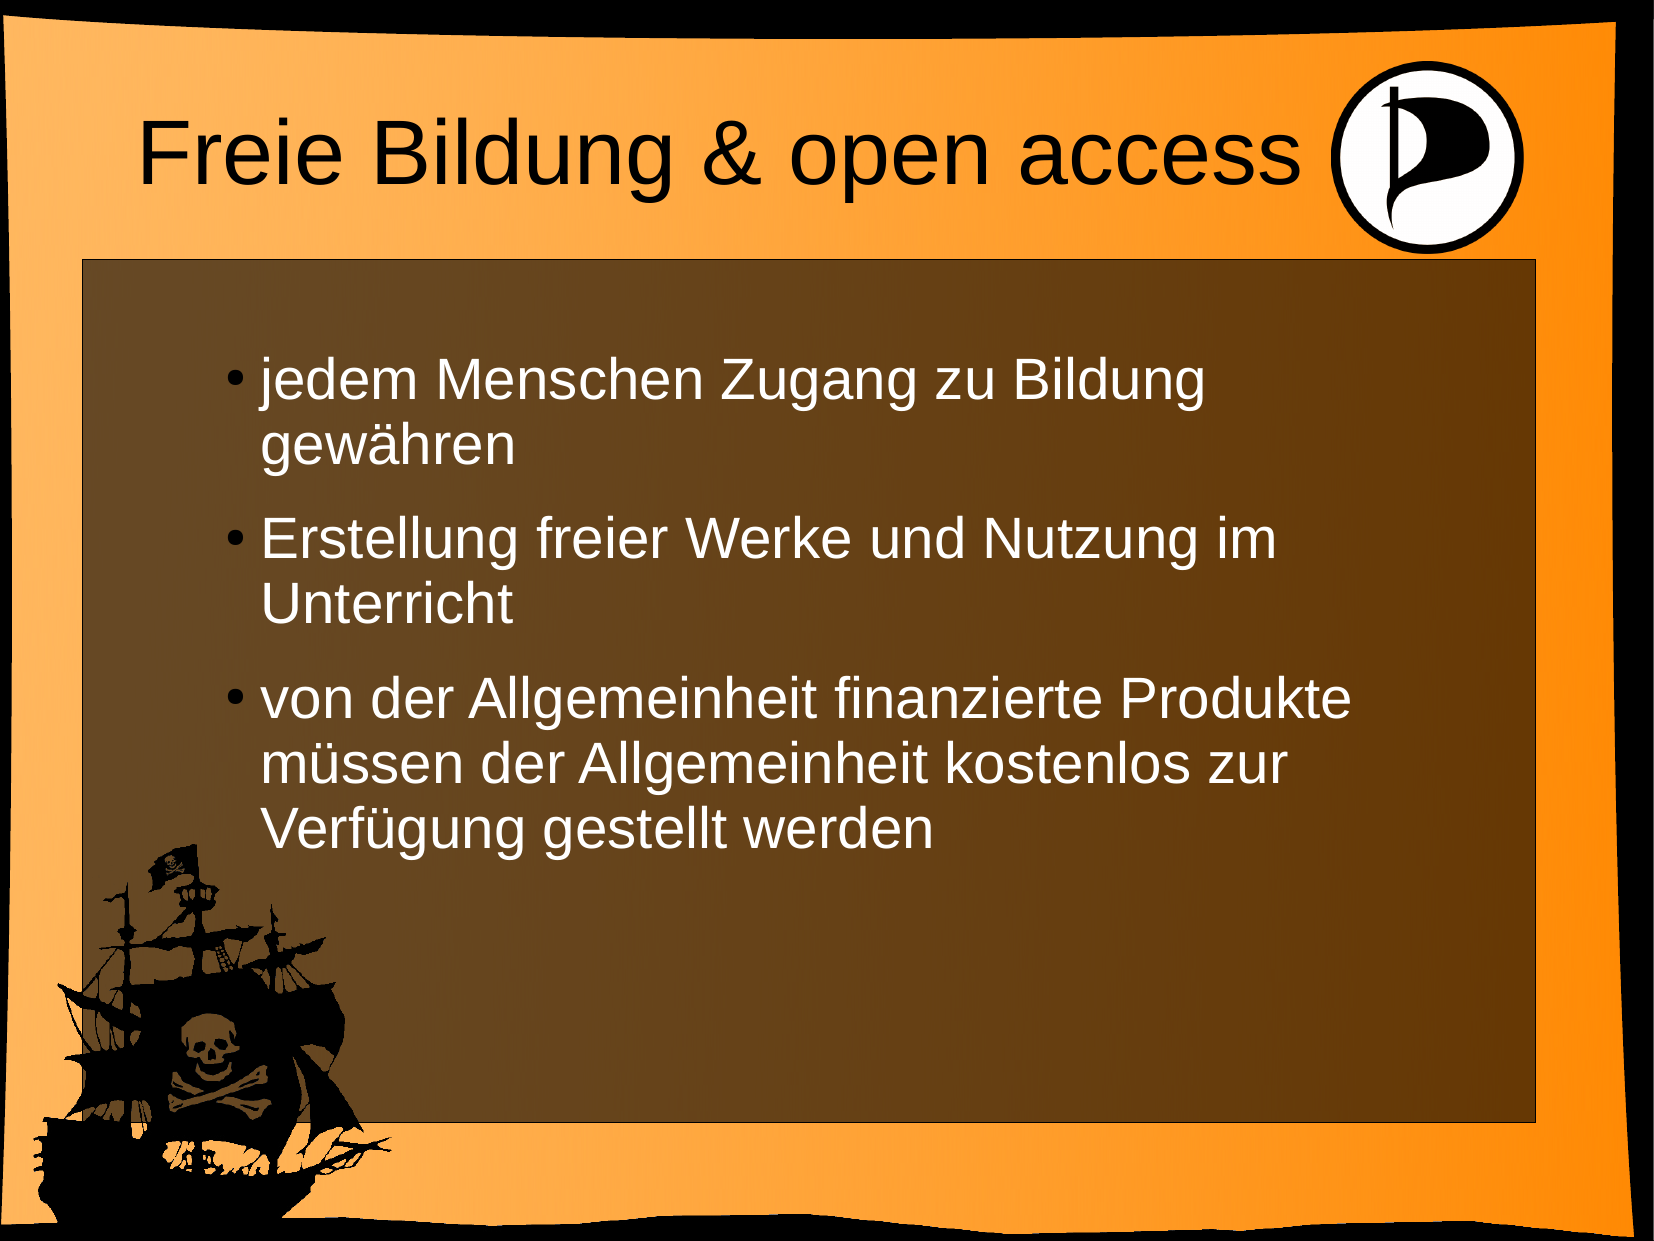

# Freie Bildung & open access
jedem Menschen Zugang zu Bildung gewähren
Erstellung freier Werke und Nutzung im Unterricht
von der Allgemeinheit finanzierte Produkte müssen der Allgemeinheit kostenlos zur Verfügung gestellt werden